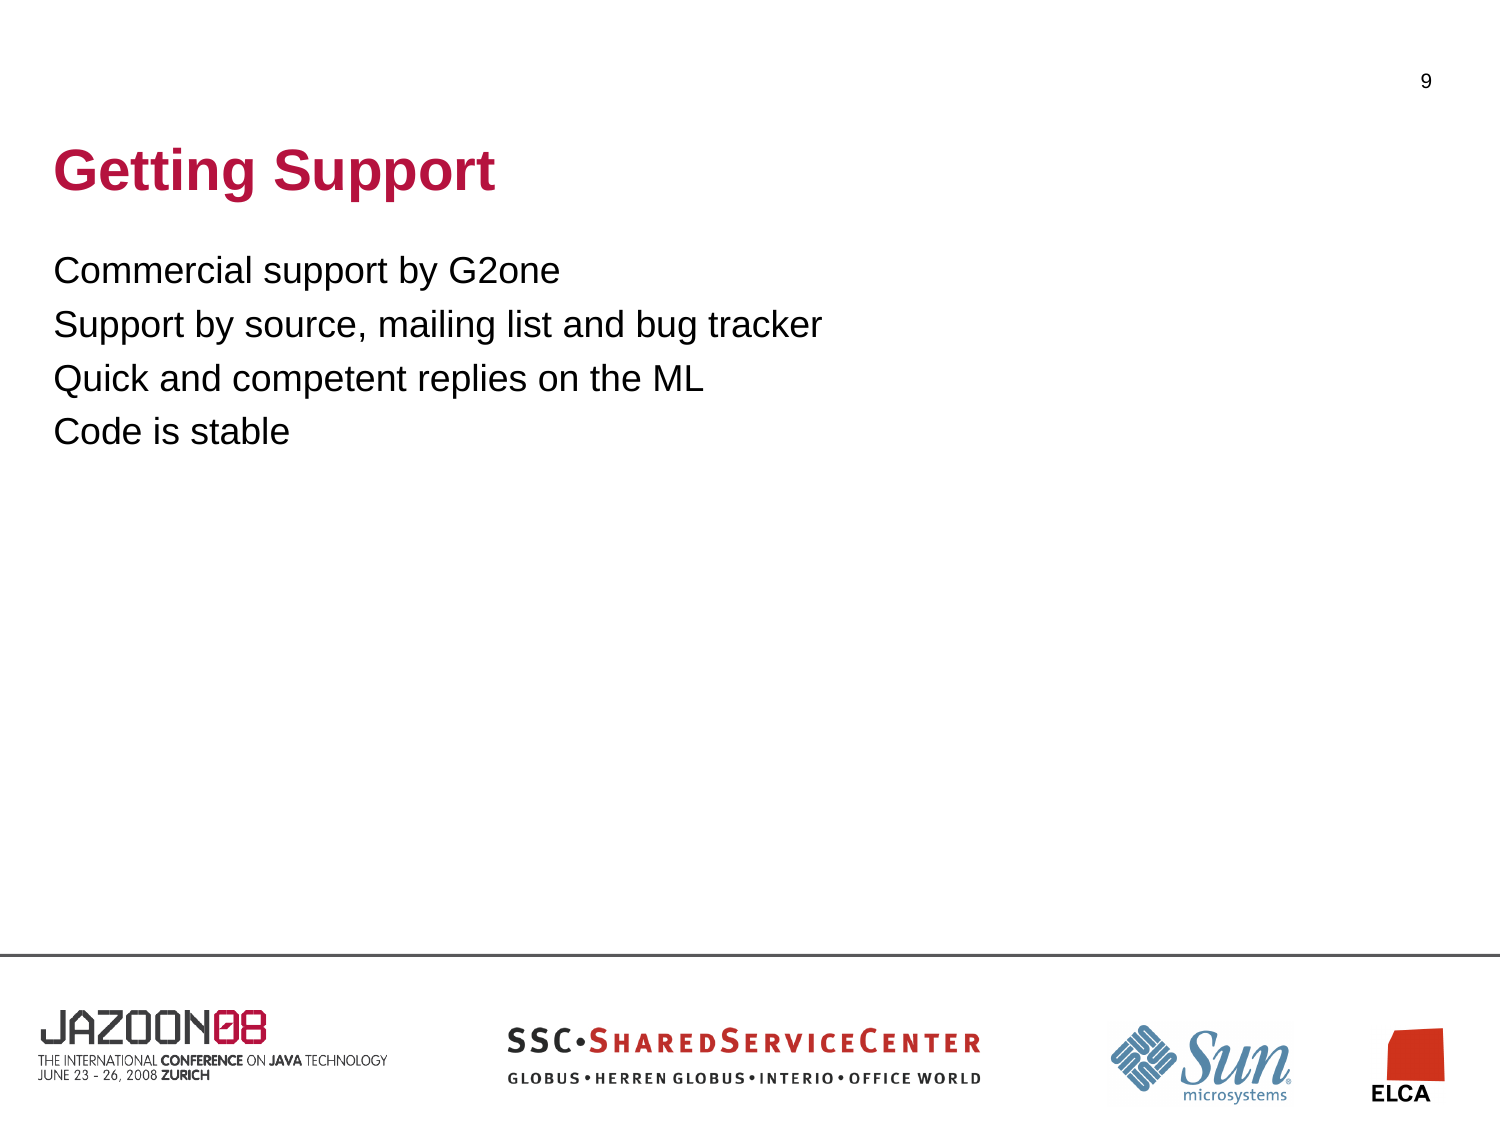

9
# Getting Support
Commercial support by G2one
Support by source, mailing list and bug tracker
Quick and competent replies on the ML
Code is stable